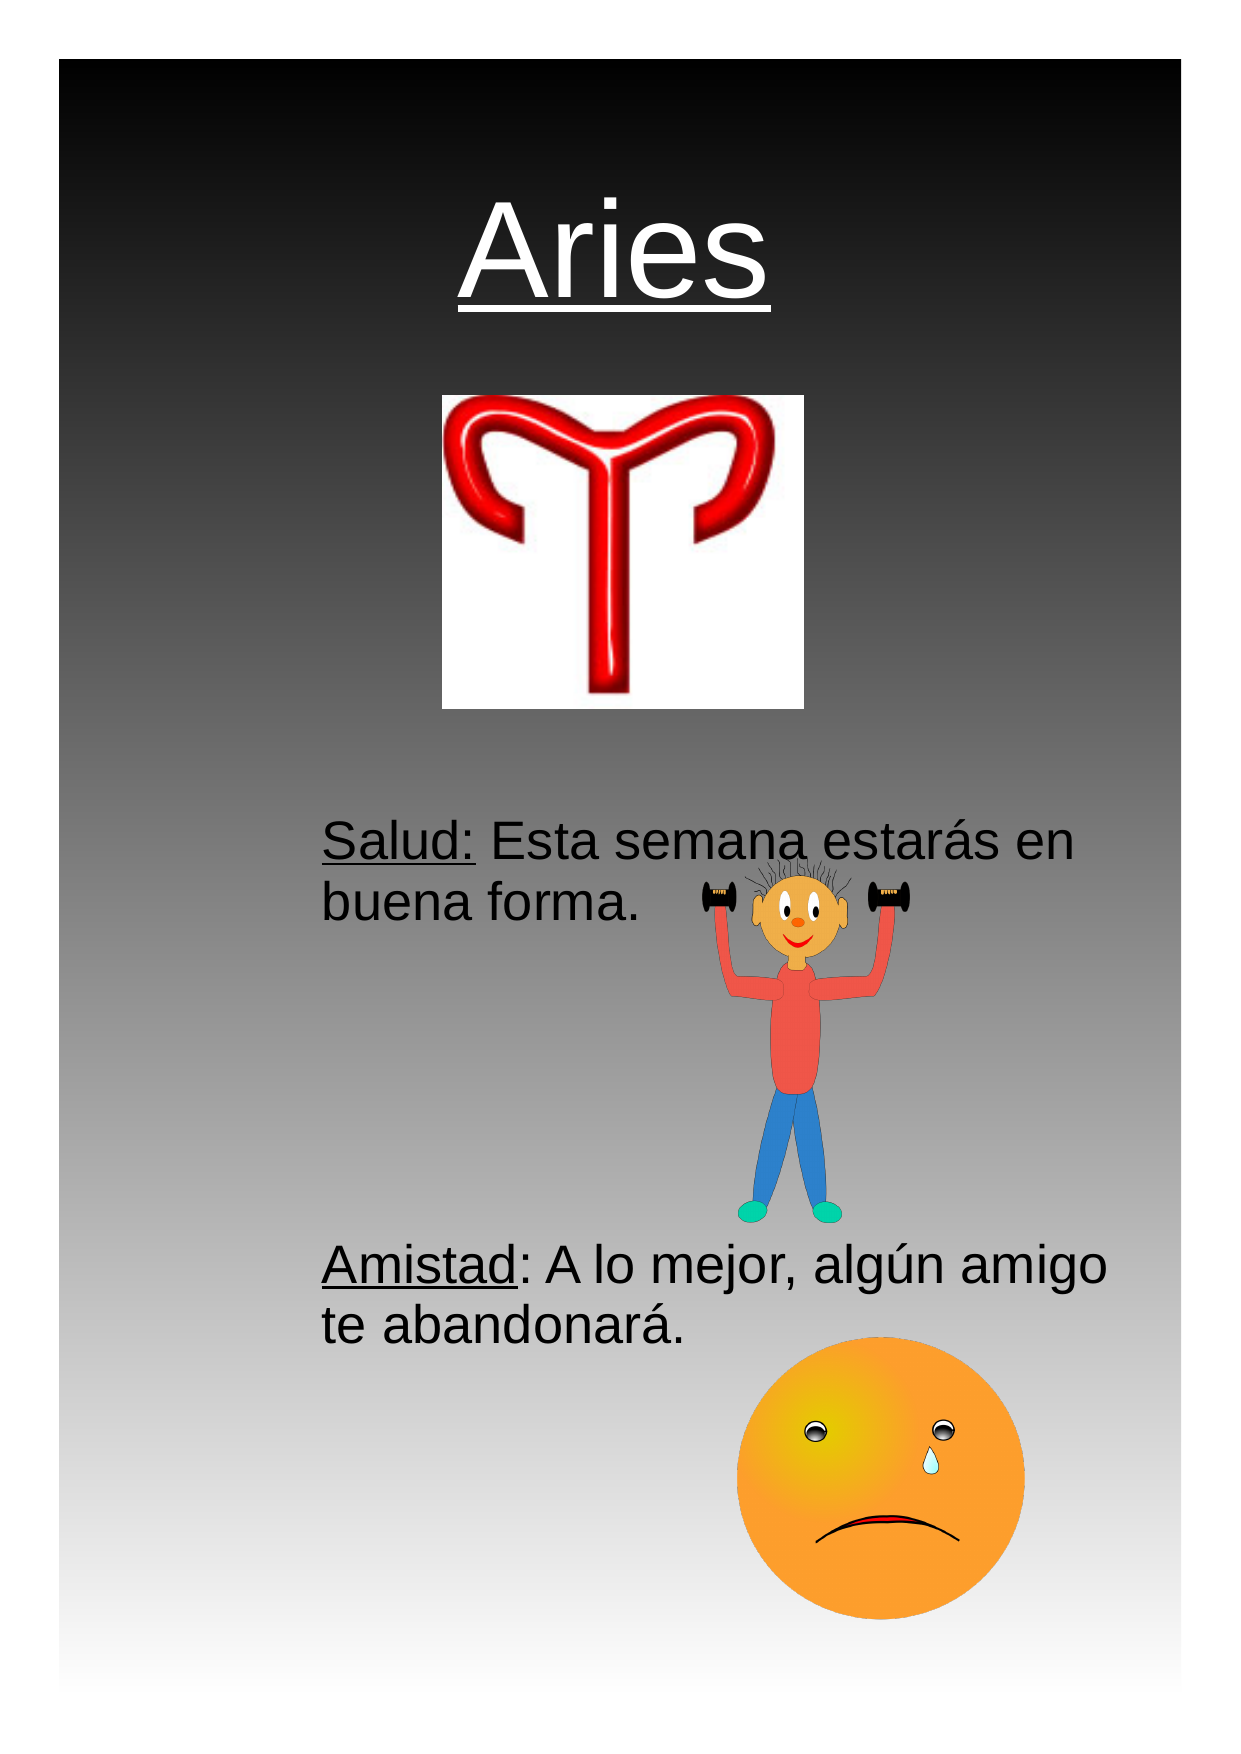

Aries
Salud: Esta semana estarás en buena forma.
Amistad: A lo mejor, algún amigo te abandonará.